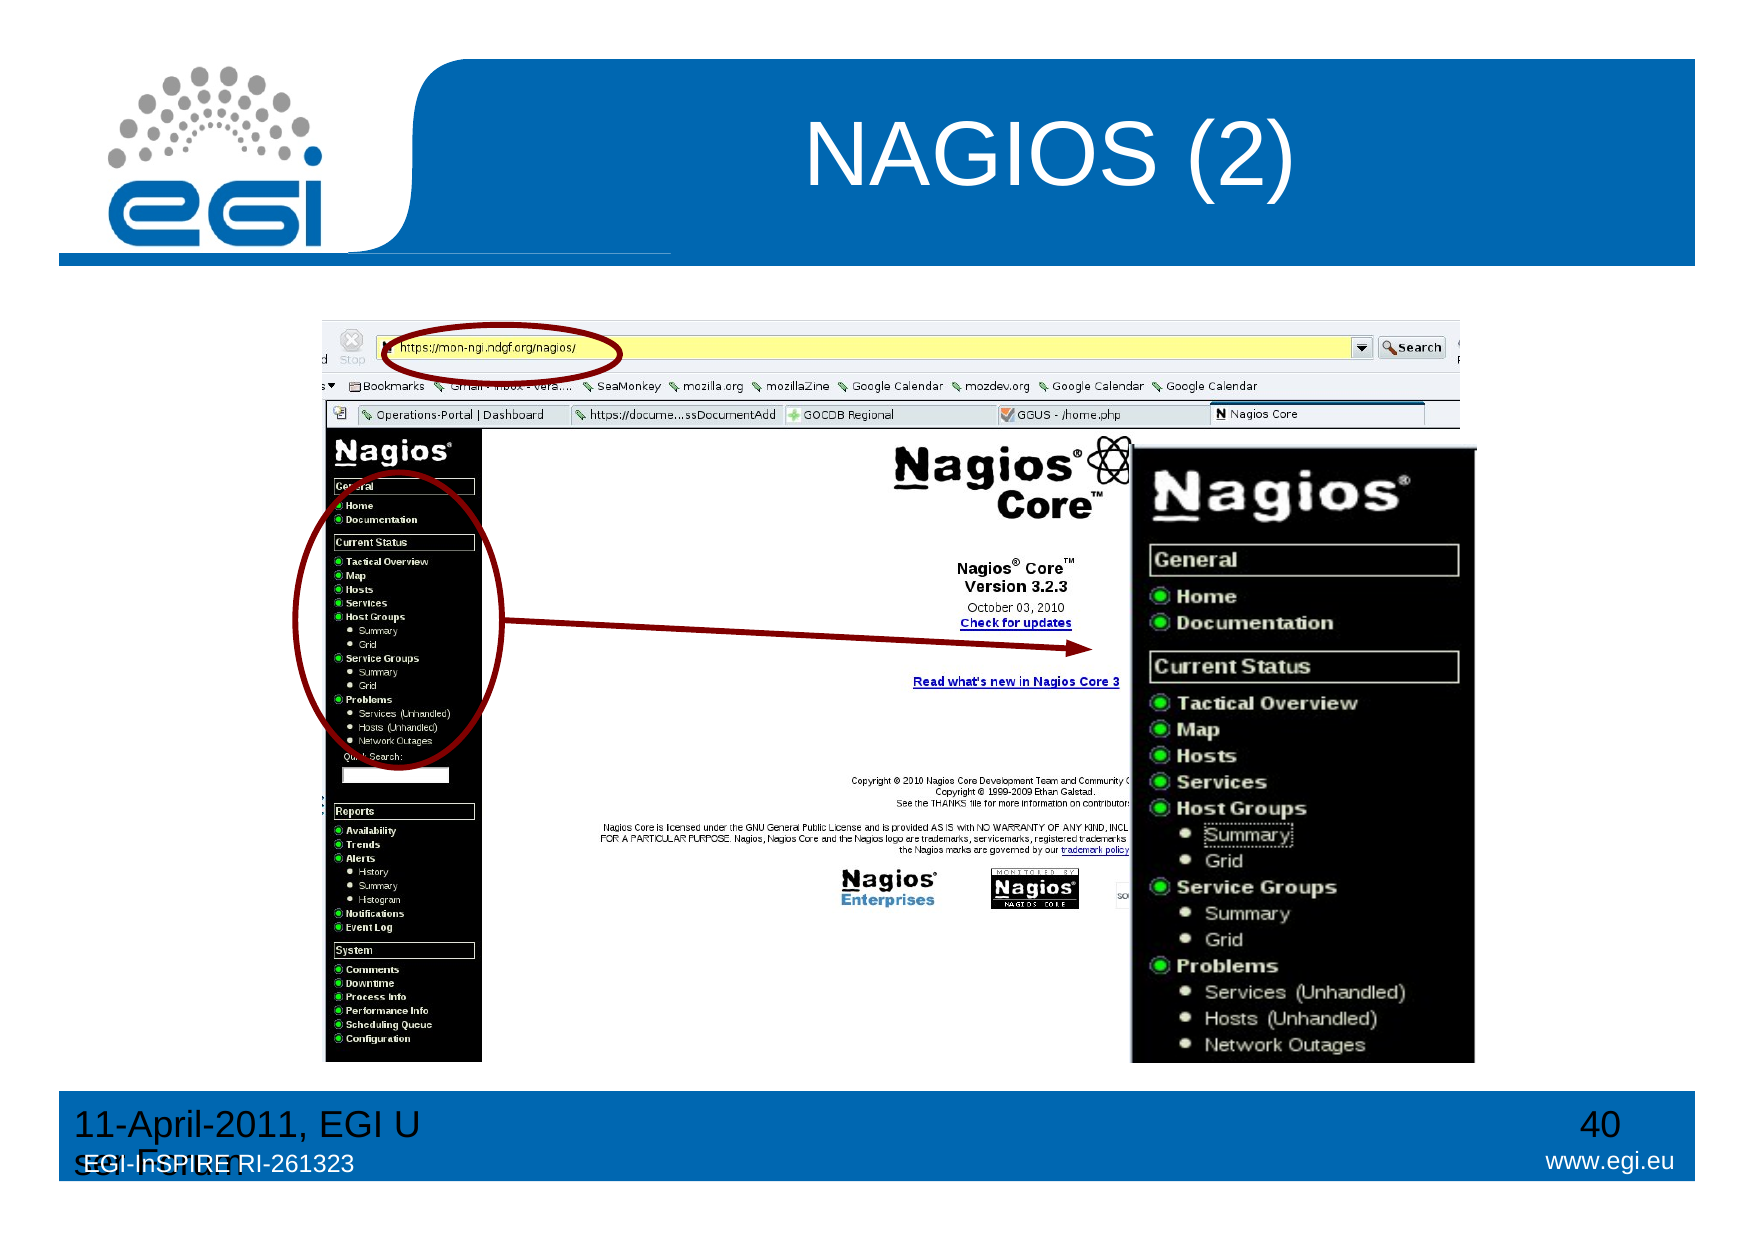

# NAGIOS (2)
11-April-2011, EGI User Forum
40
Training Guide